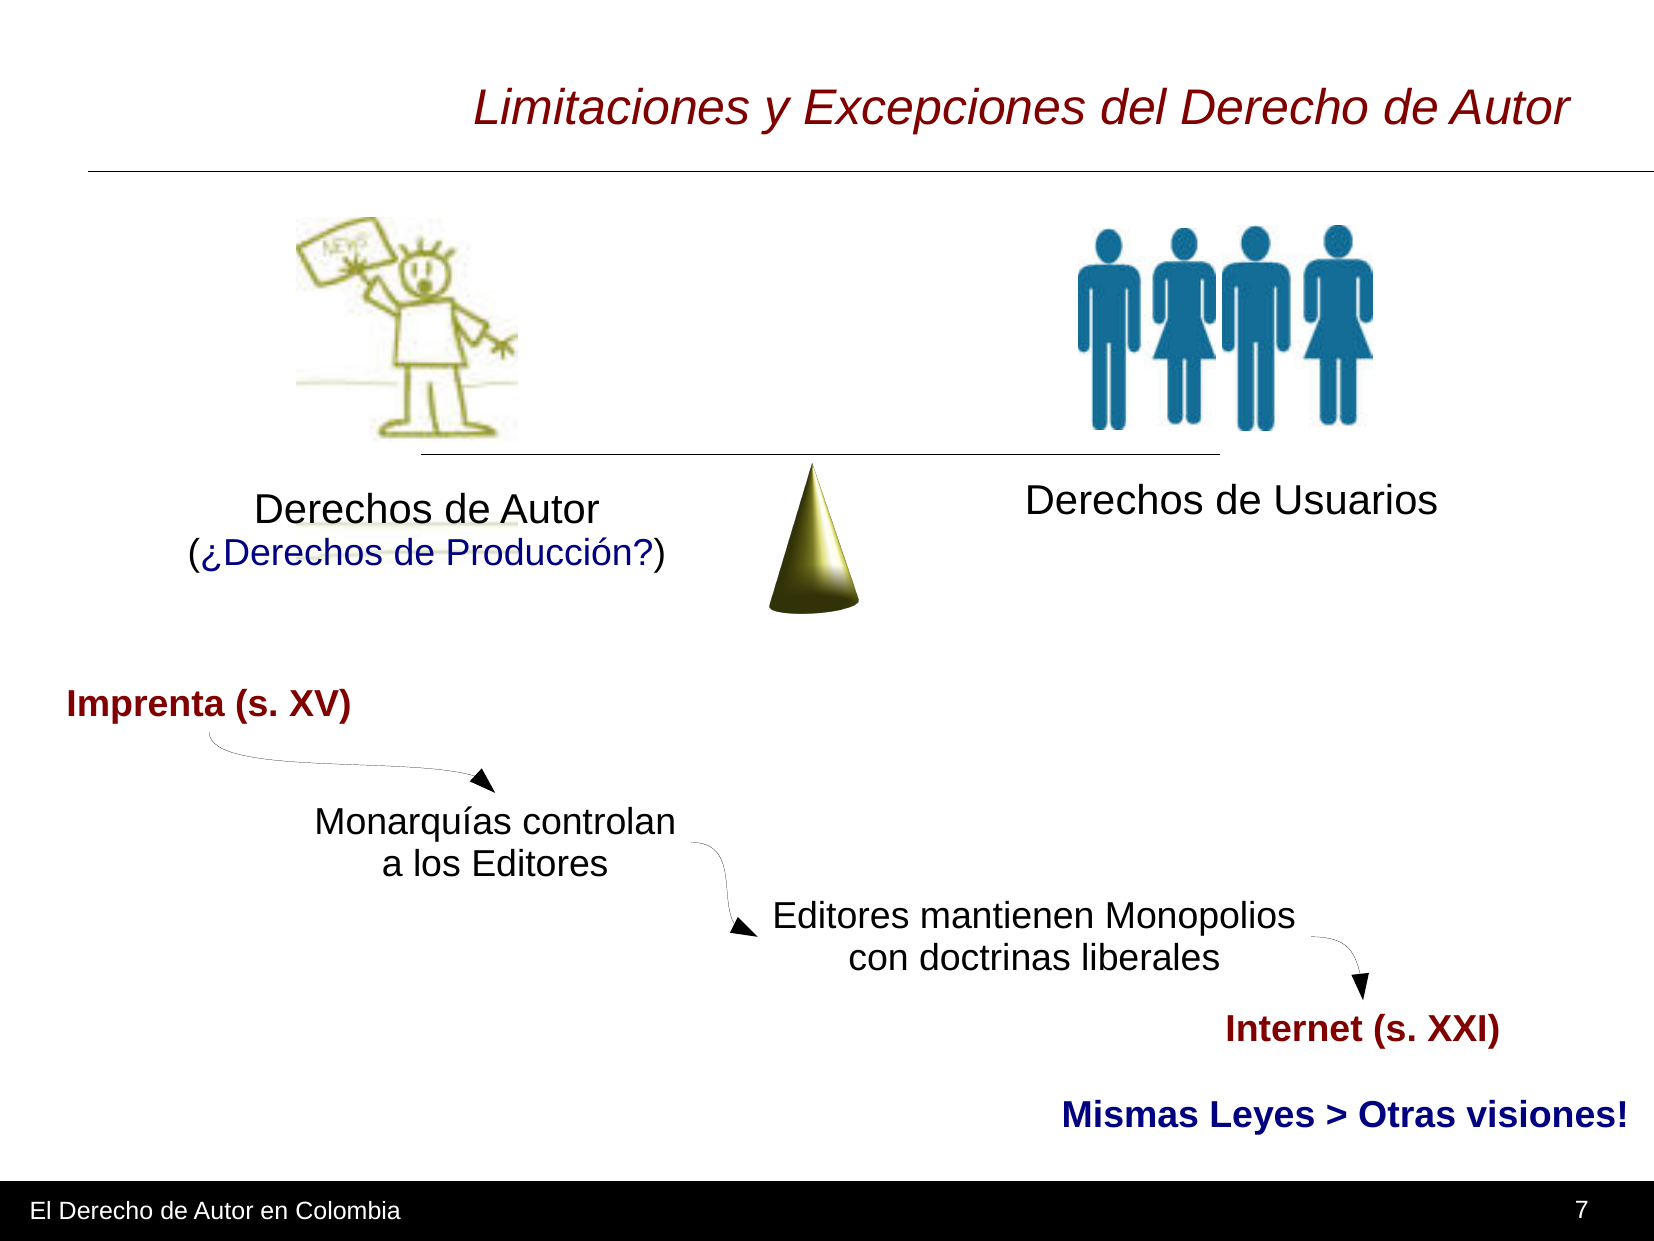

# Limitaciones y Excepciones del Derecho de Autor
Derechos de Usuarios
Derechos de Autor
(¿Derechos de Producción?)
Imprenta (s. XV)
Monarquías controlan
a los Editores
Editores mantienen Monopolios
con doctrinas liberales
Internet (s. XXI)
Mismas Leyes > Otras visiones!
7